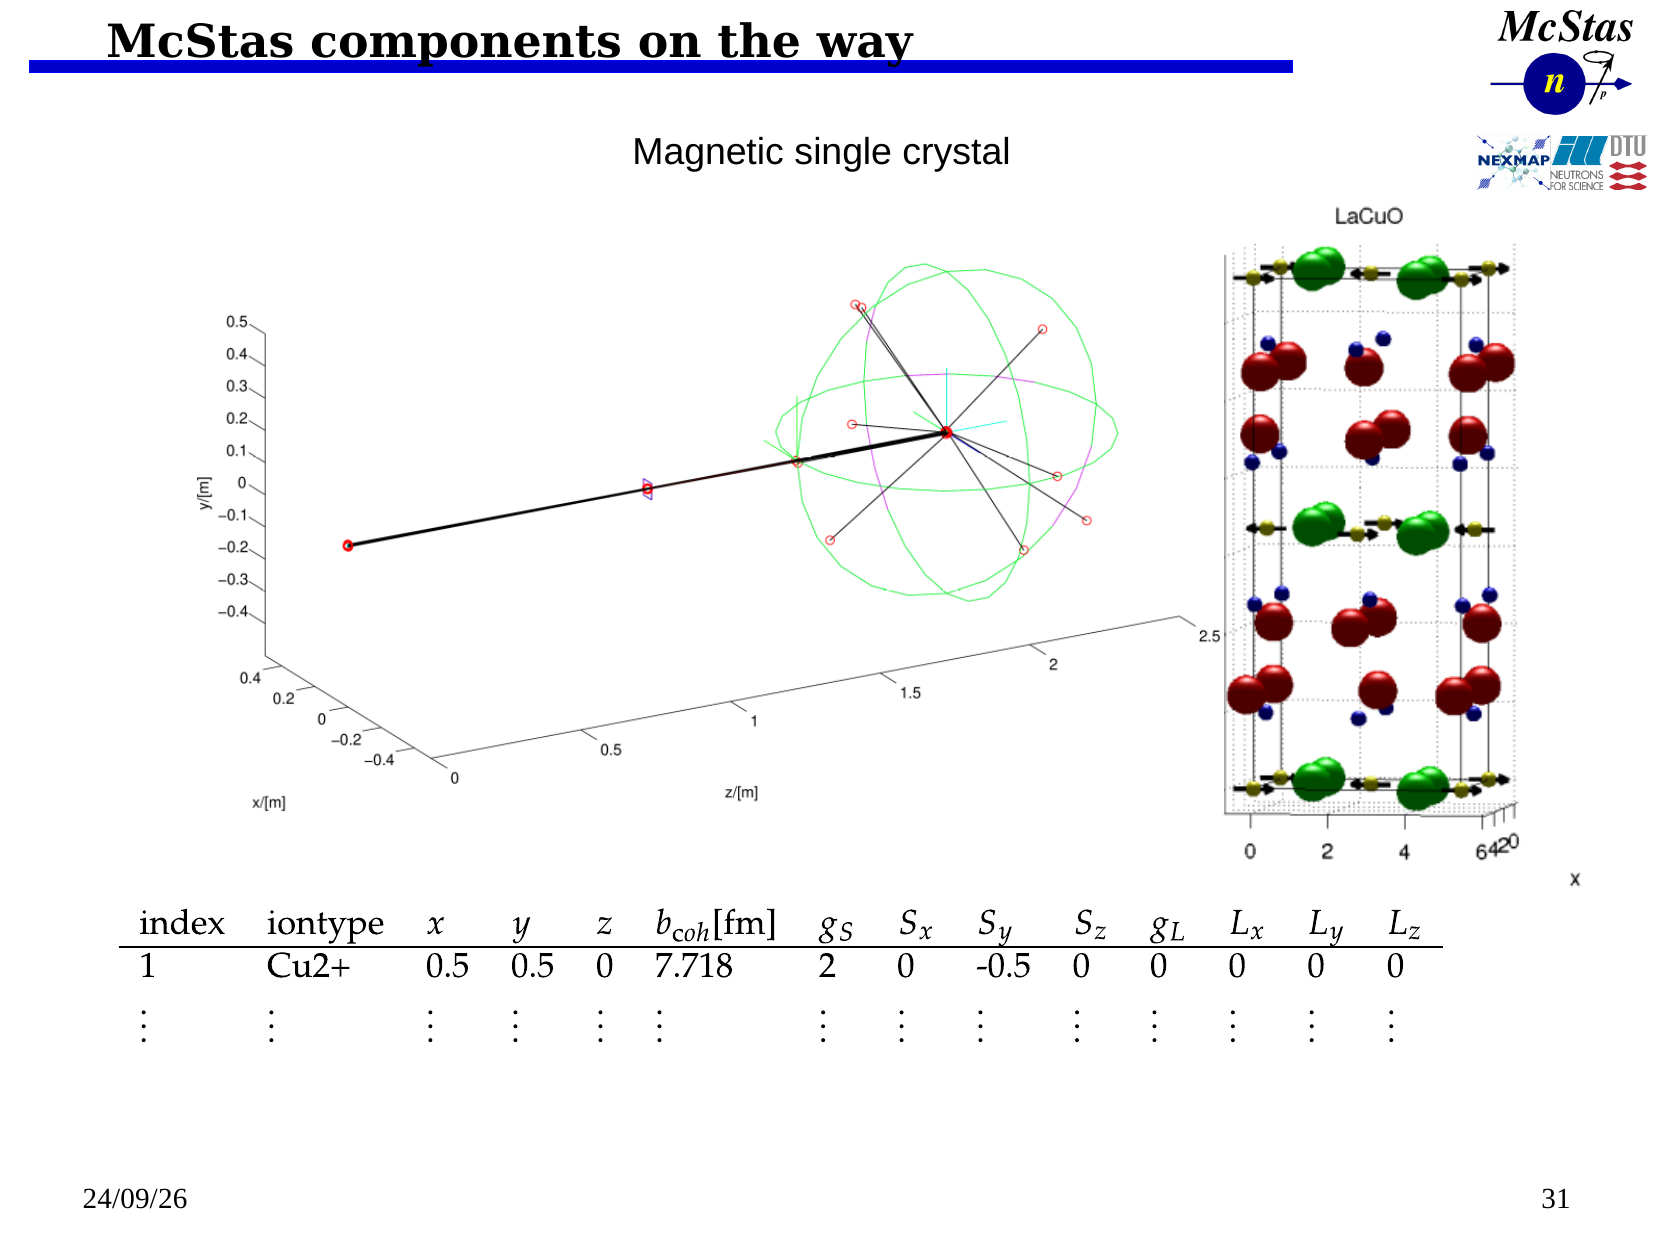

# McStas components on the way
Magnetic single crystal
31